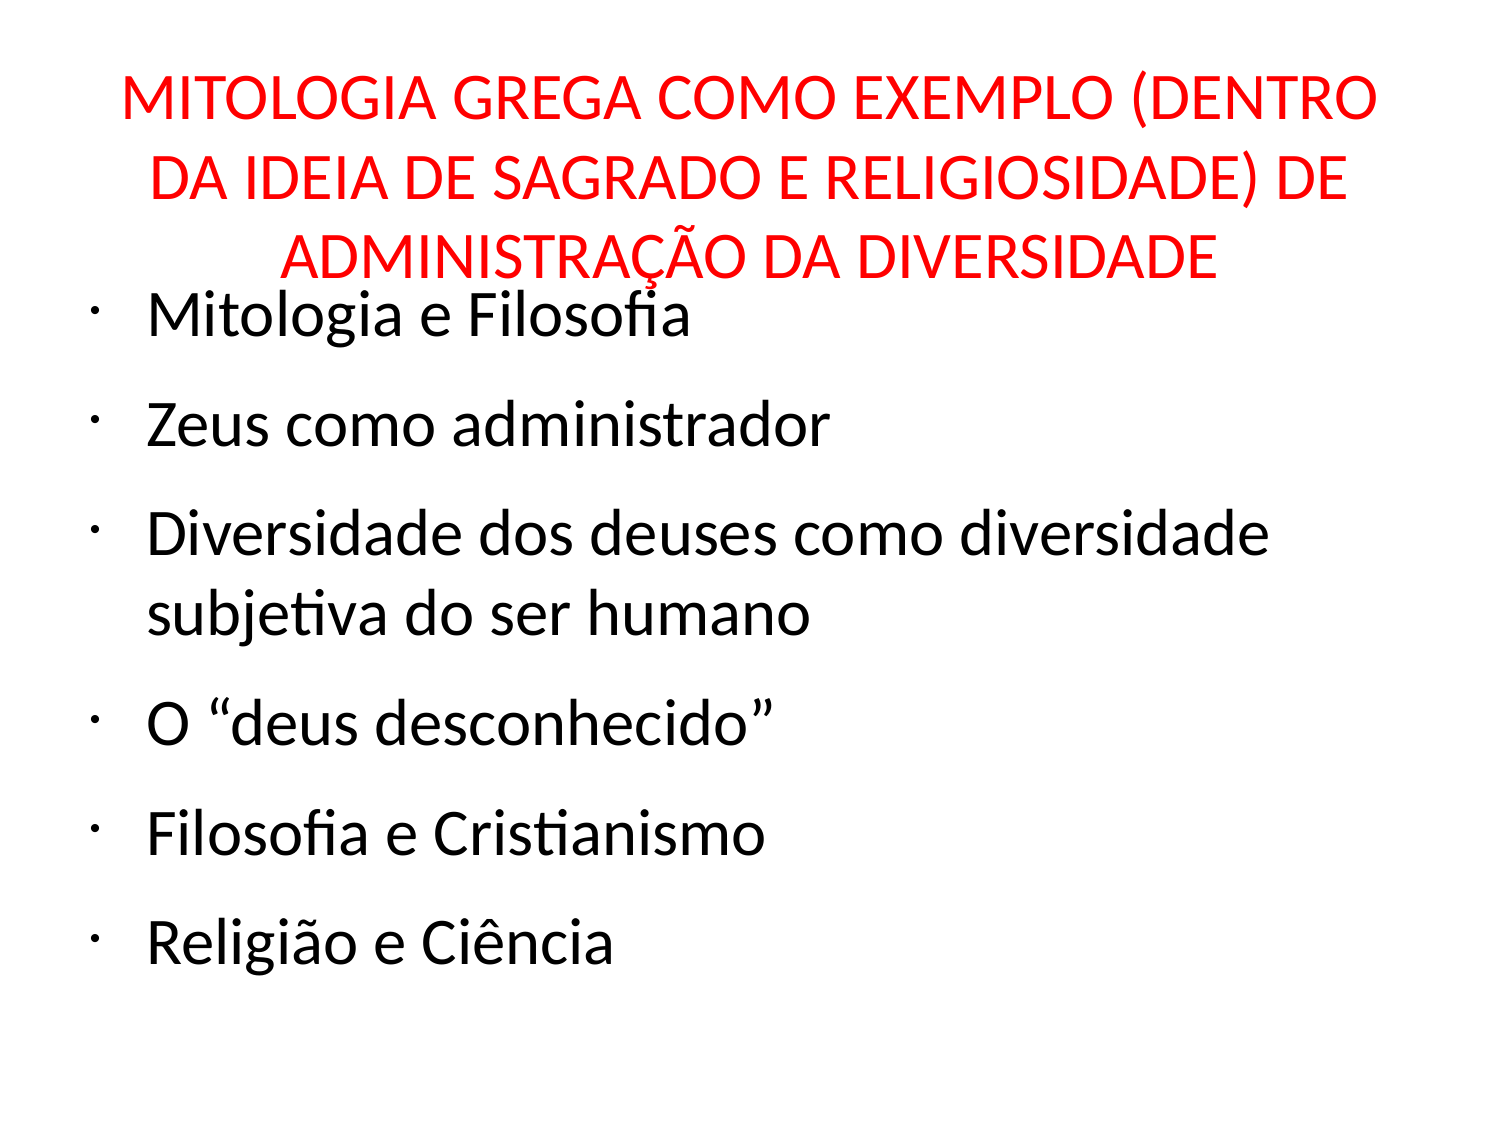

# MITOLOGIA GREGA COMO EXEMPLO (DENTRO DA IDEIA DE SAGRADO E RELIGIOSIDADE) DE ADMINISTRAÇÃO DA DIVERSIDADE
Mitologia e Filosofia
Zeus como administrador
Diversidade dos deuses como diversidade subjetiva do ser humano
O “deus desconhecido”
Filosofia e Cristianismo
Religião e Ciência